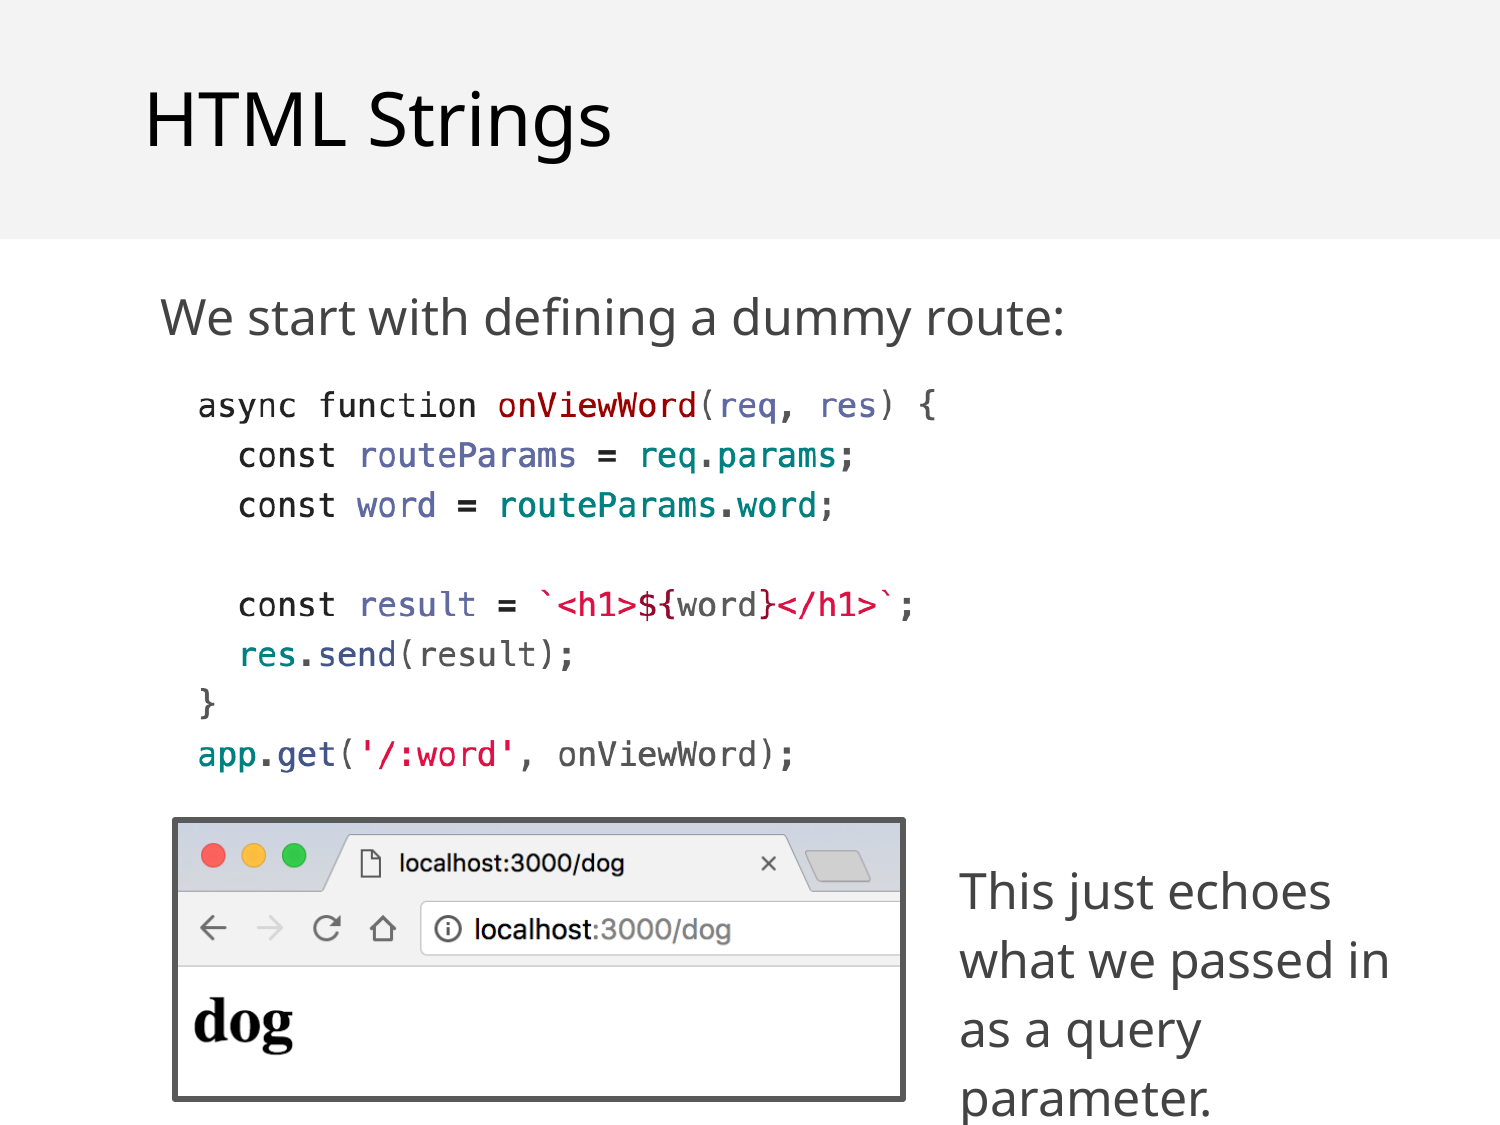

# HTML Strings
We start with defining a dummy route:
This just echoes what we passed in as a query parameter.